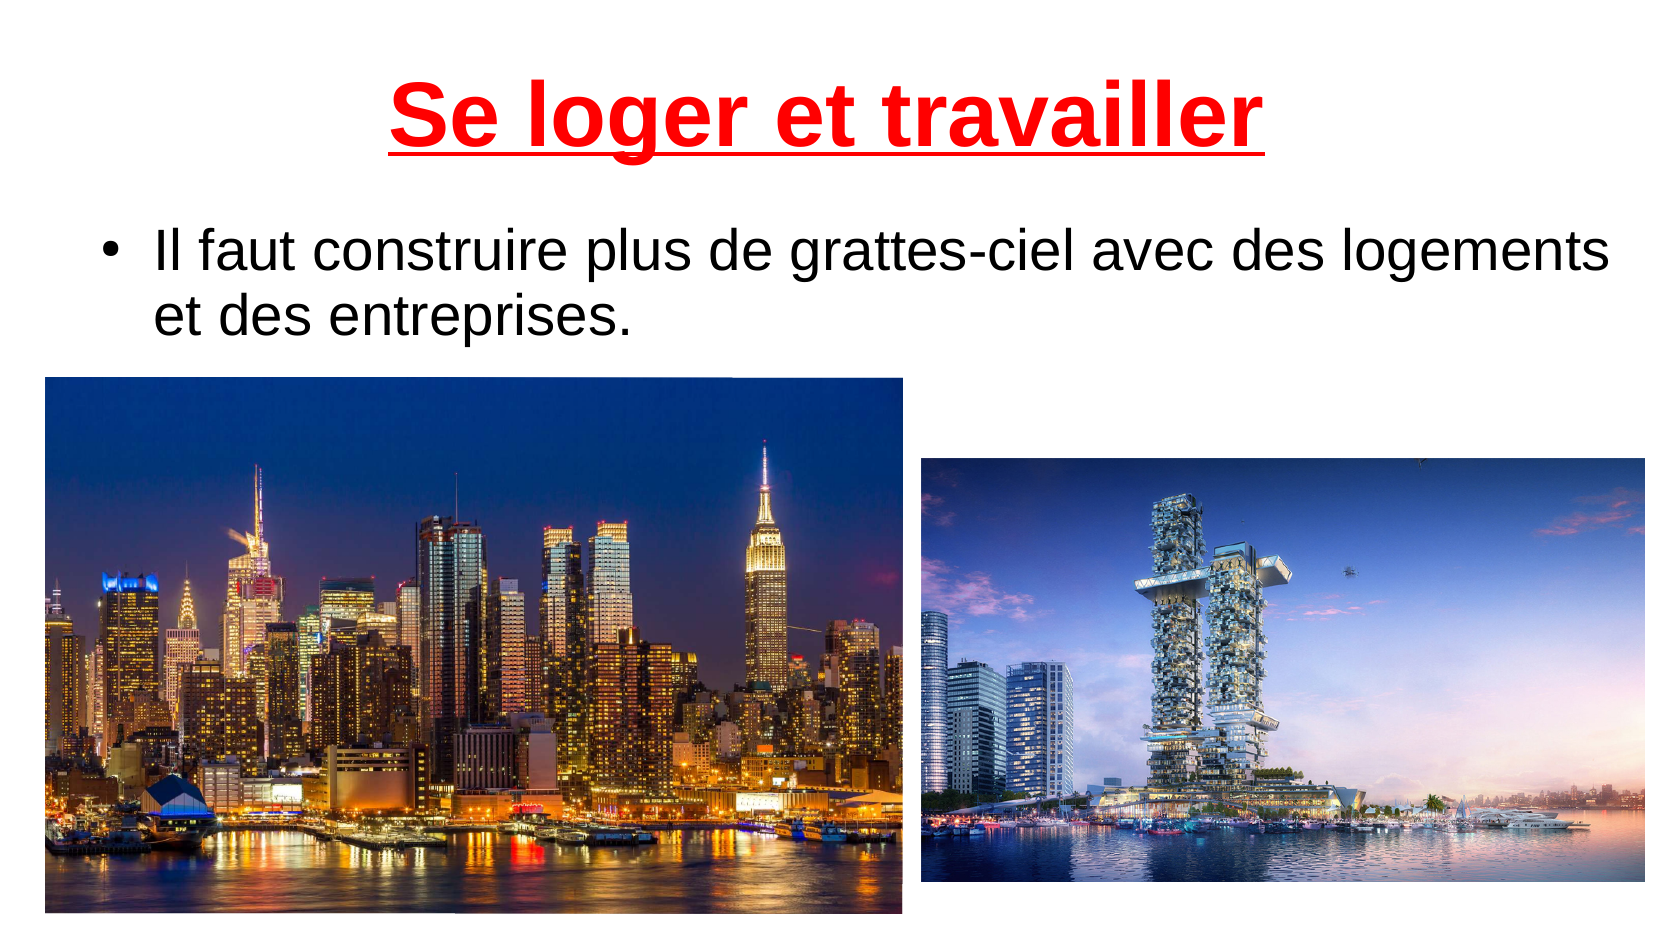

# Se loger et travailler
Il faut construire plus de grattes-ciel avec des logements et des entreprises.